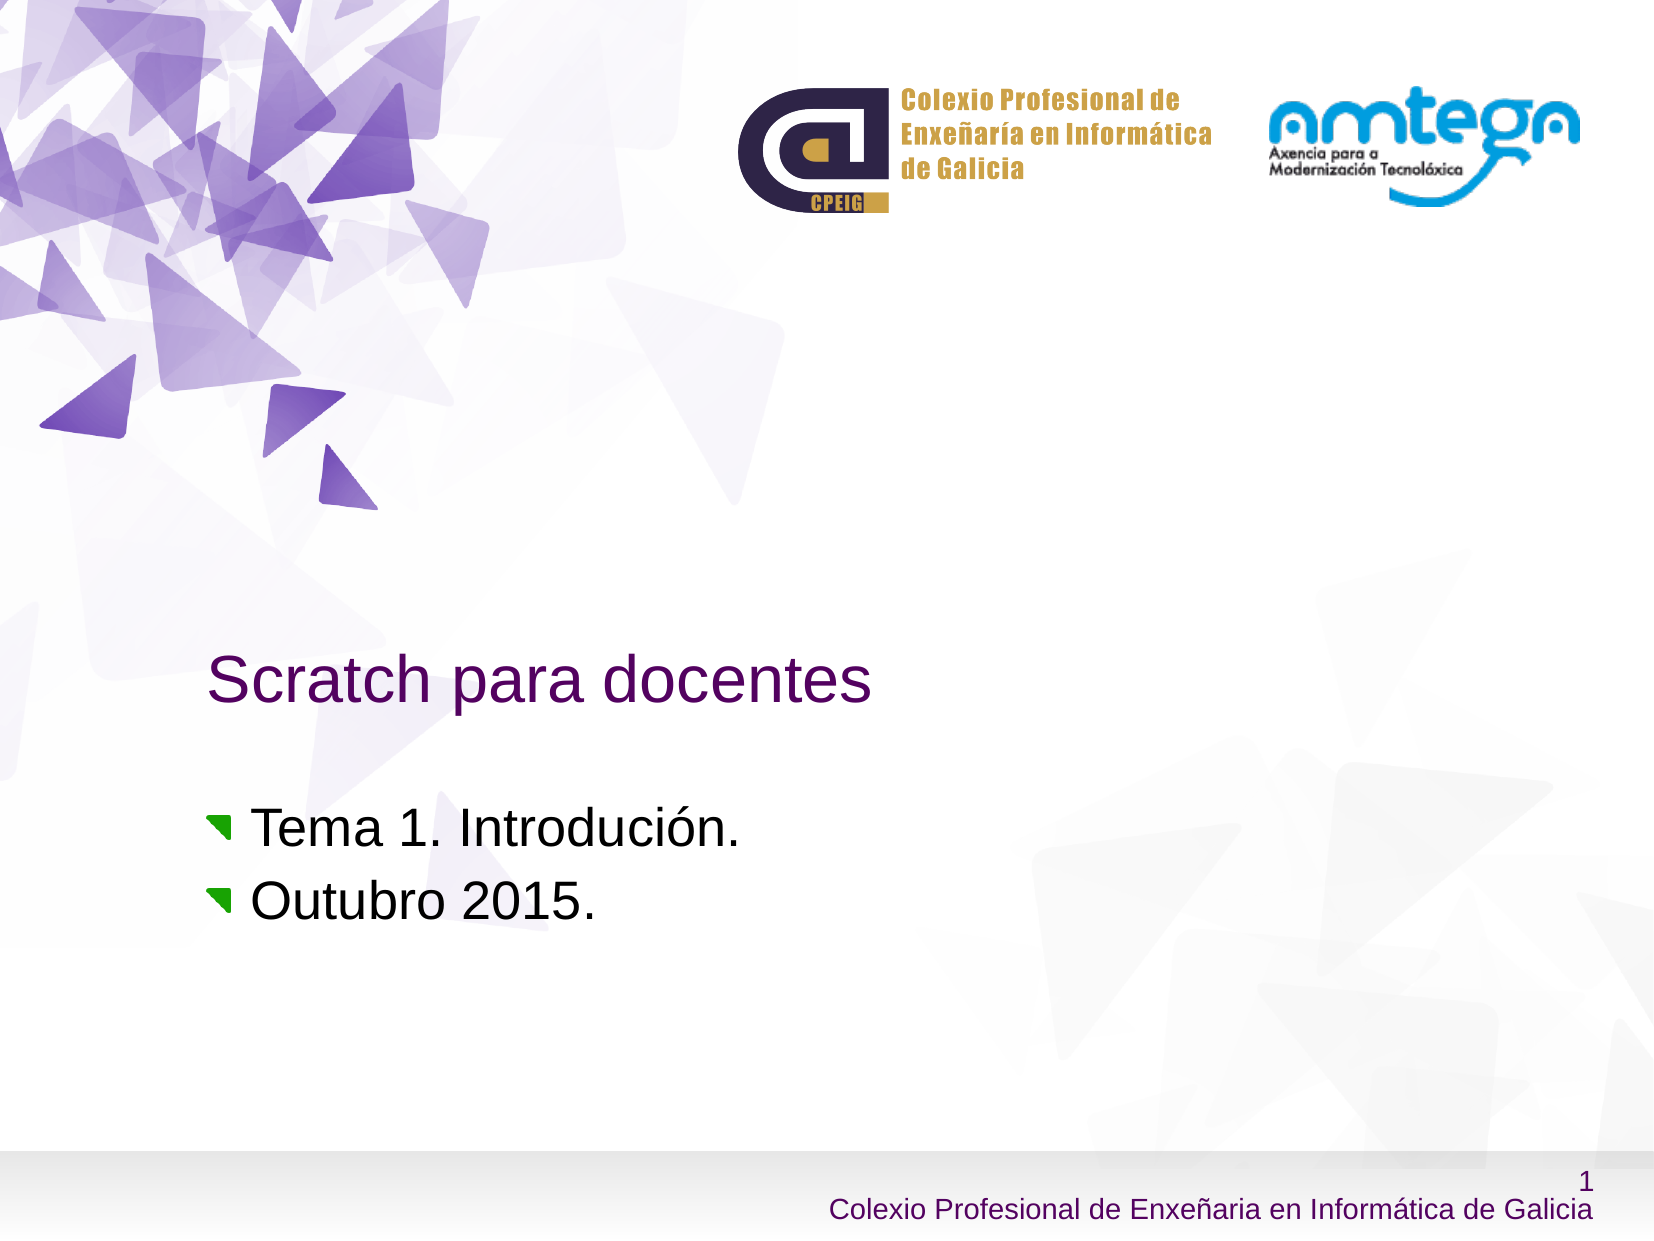

# Scratch para docentes
Tema 1. Introdución.
Outubro 2015.
1
Colexio Profesional de Enxeñaria en Informática de Galicia